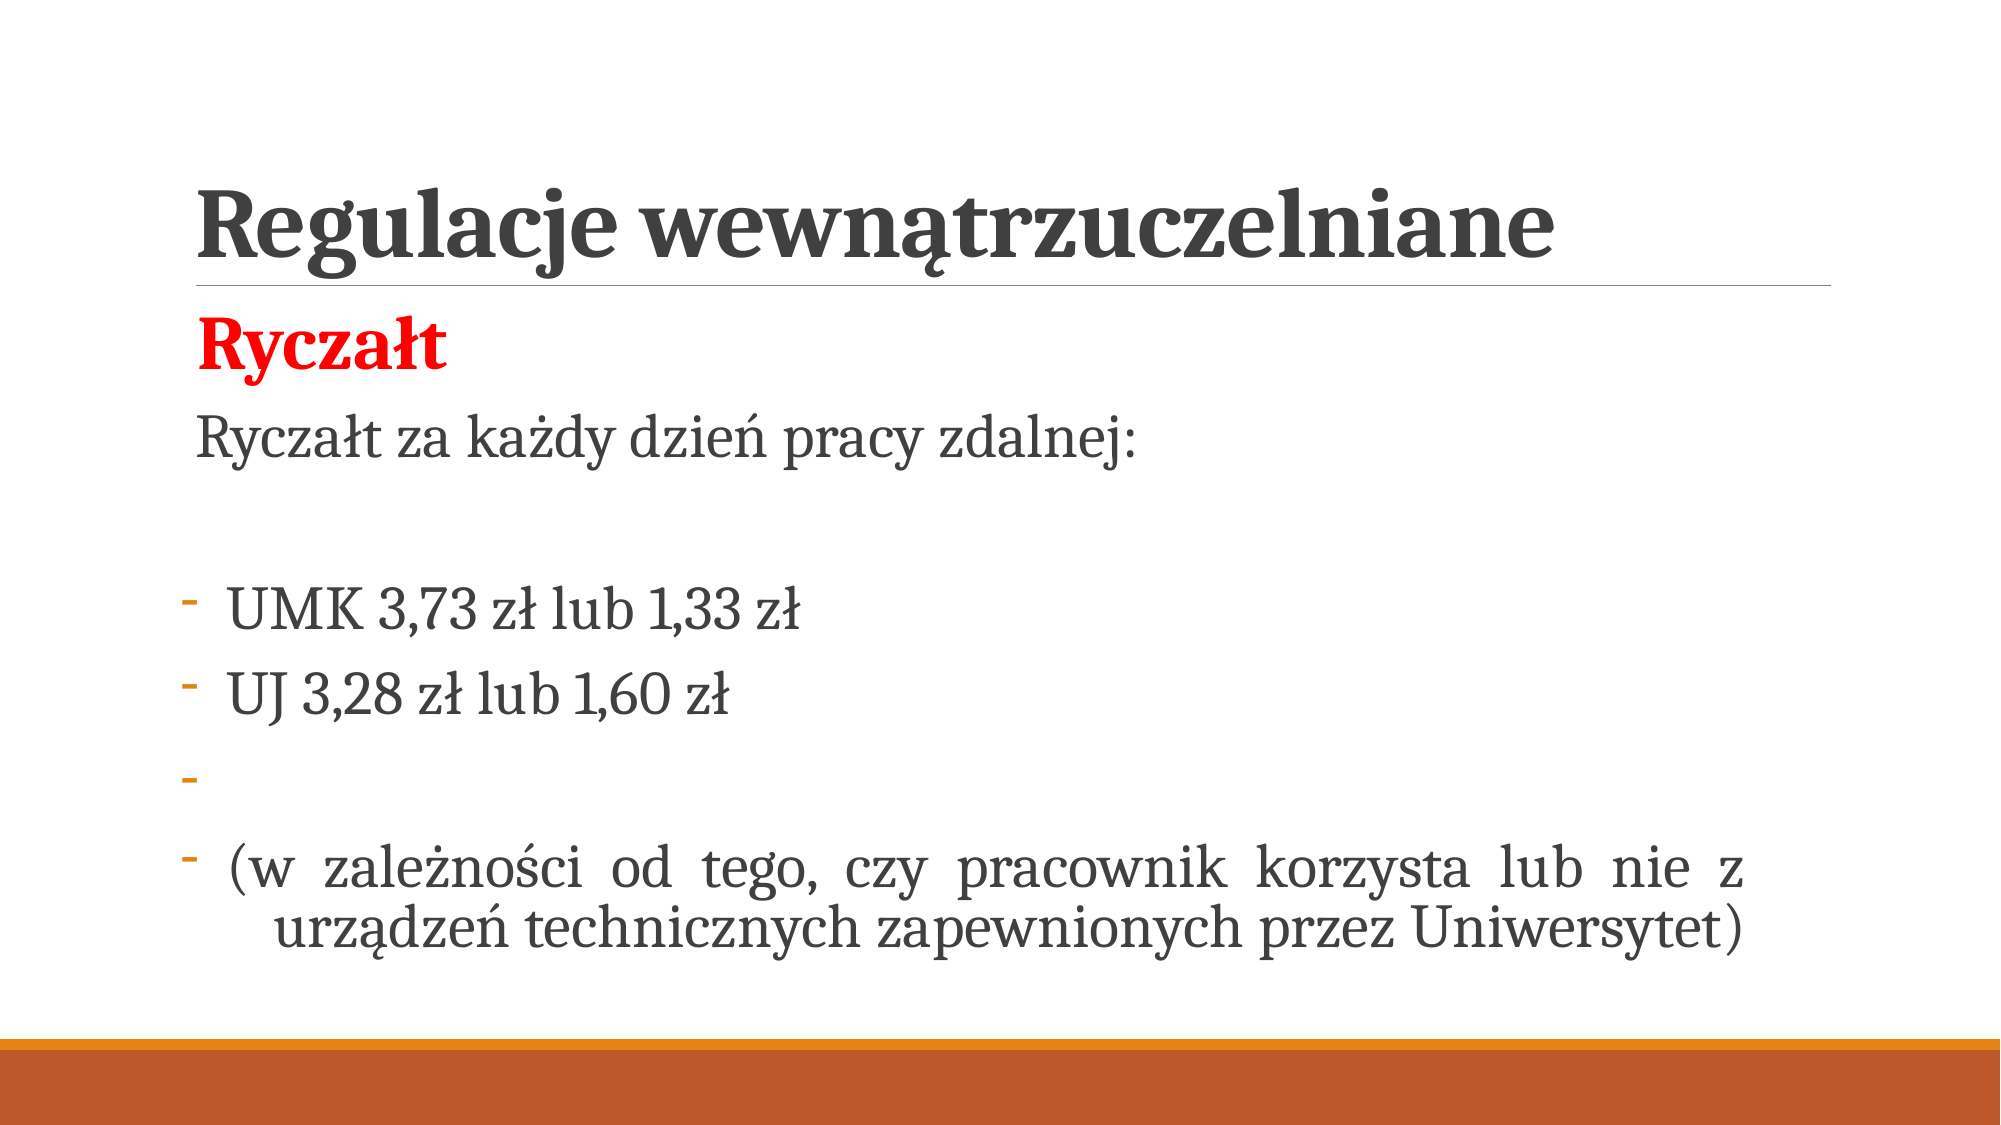

# Regulacje wewnątrzuczelniane
Ryczałt
Ryczałt za każdy dzień pracy zdalnej:
UMK 3,73 zł lub 1,33 zł
UJ 3,28 zł lub 1,60 zł
(w zależności od tego, czy pracownik korzysta lub nie z urządzeń technicznych zapewnionych przez Uniwersytet)